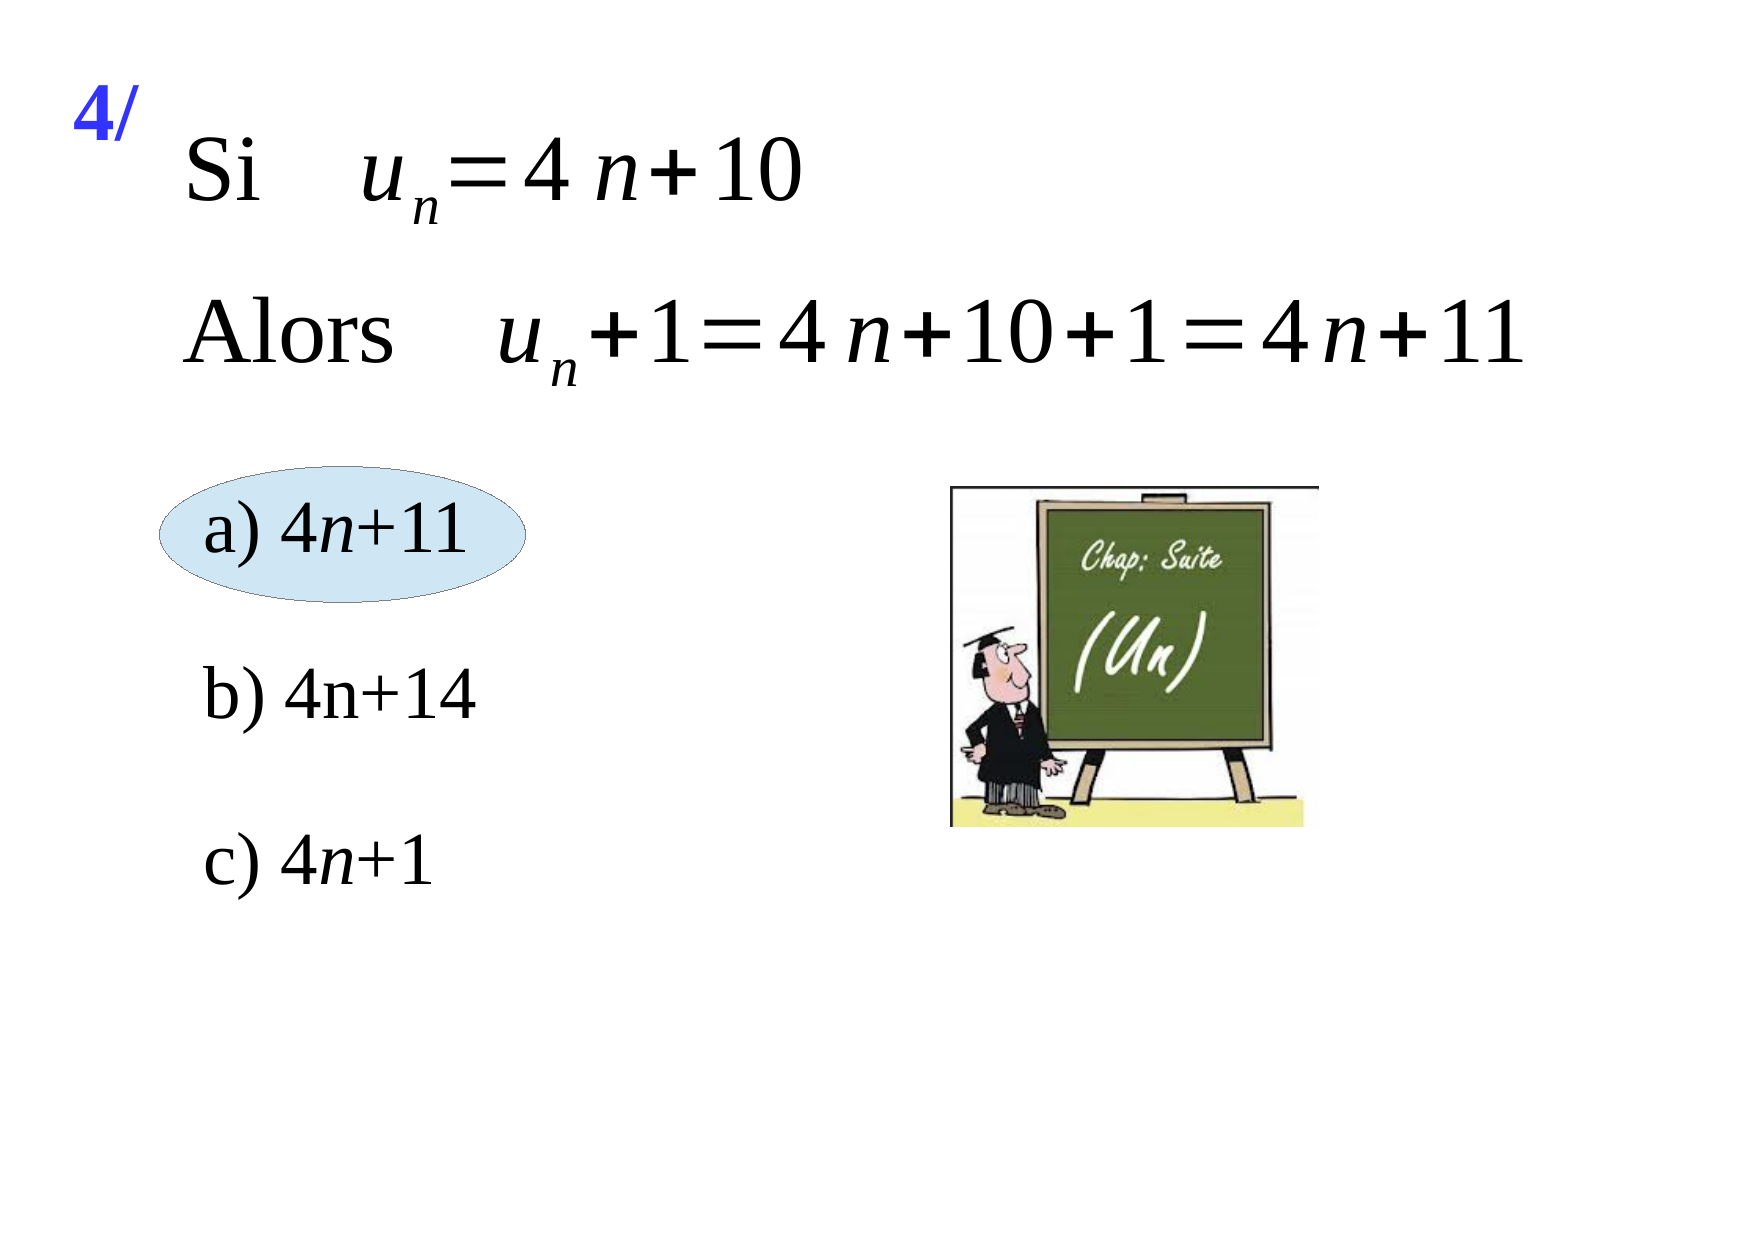

4/
a) 4n+11
b) 4n+14
c) 4n+1